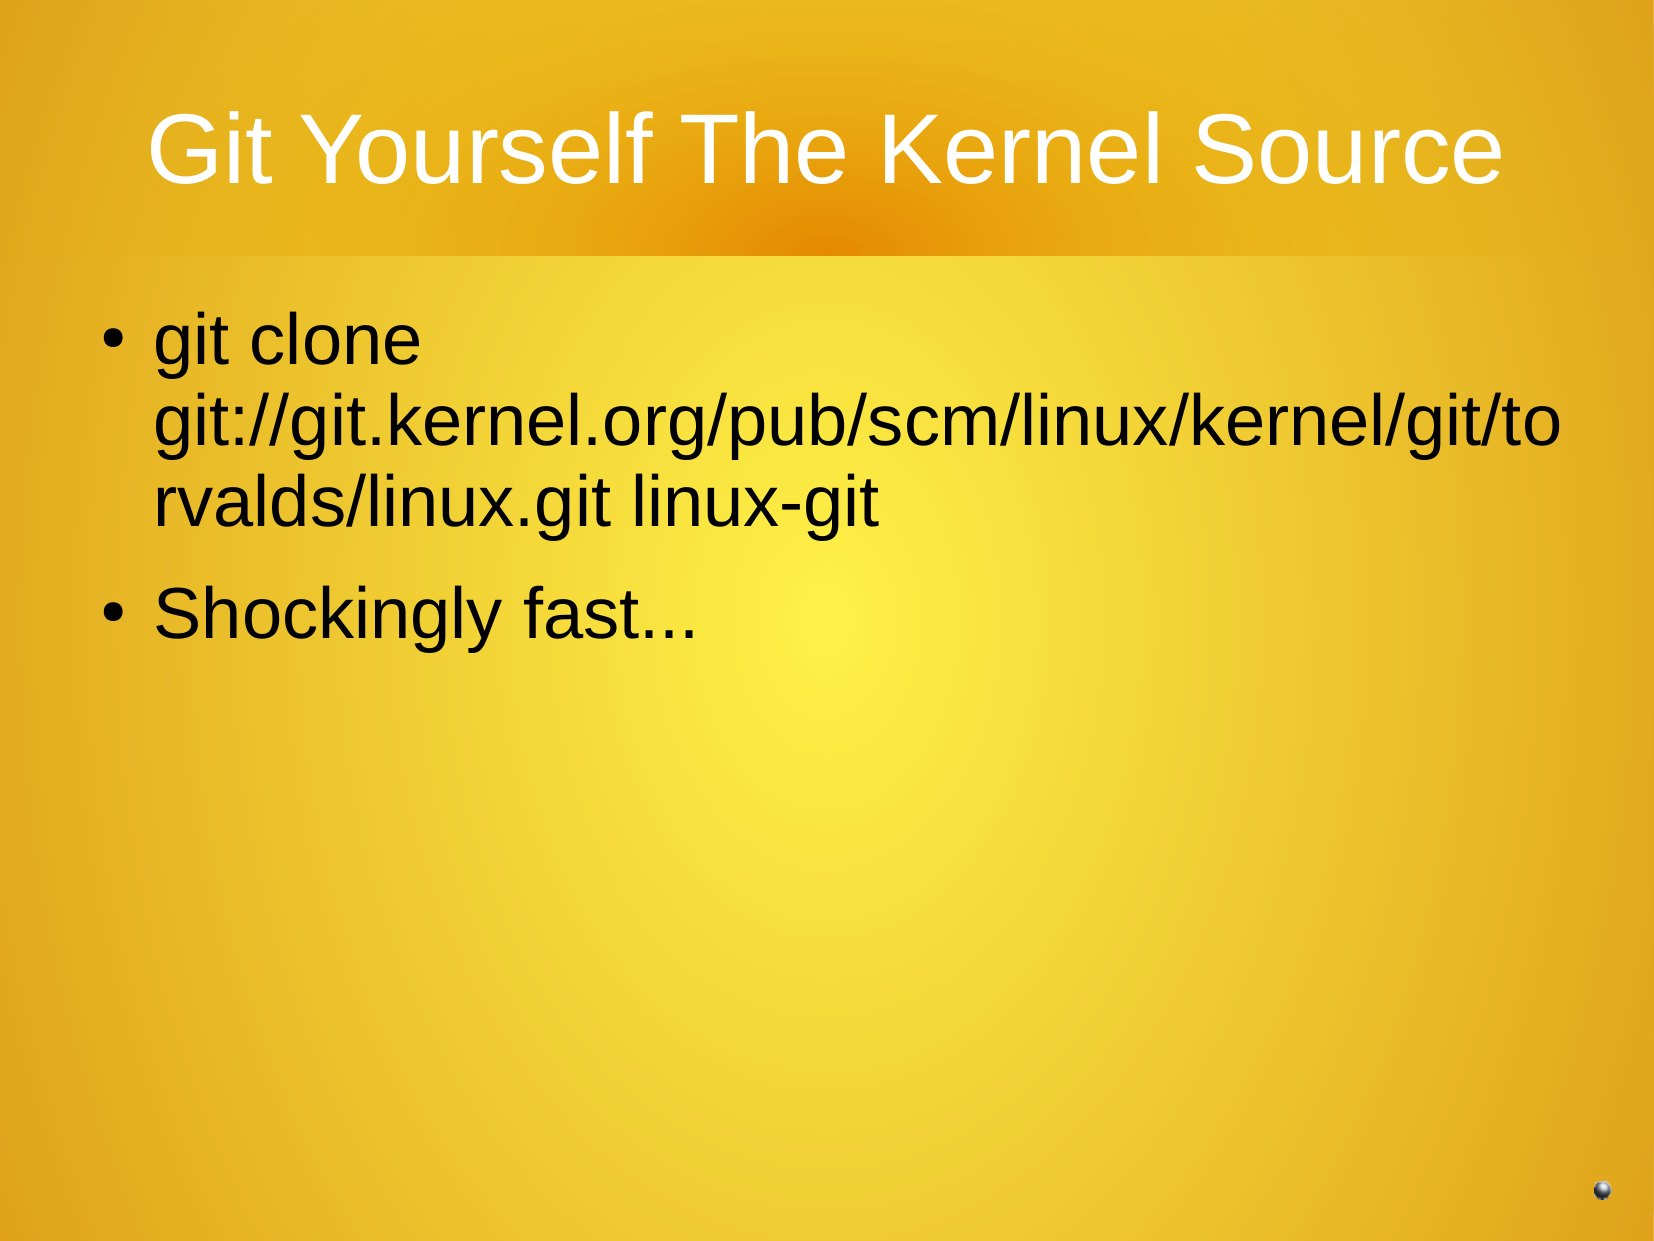

# Git Yourself The Kernel Source
git clone git://git.kernel.org/pub/scm/linux/kernel/git/torvalds/linux.git linux-git
Shockingly fast...